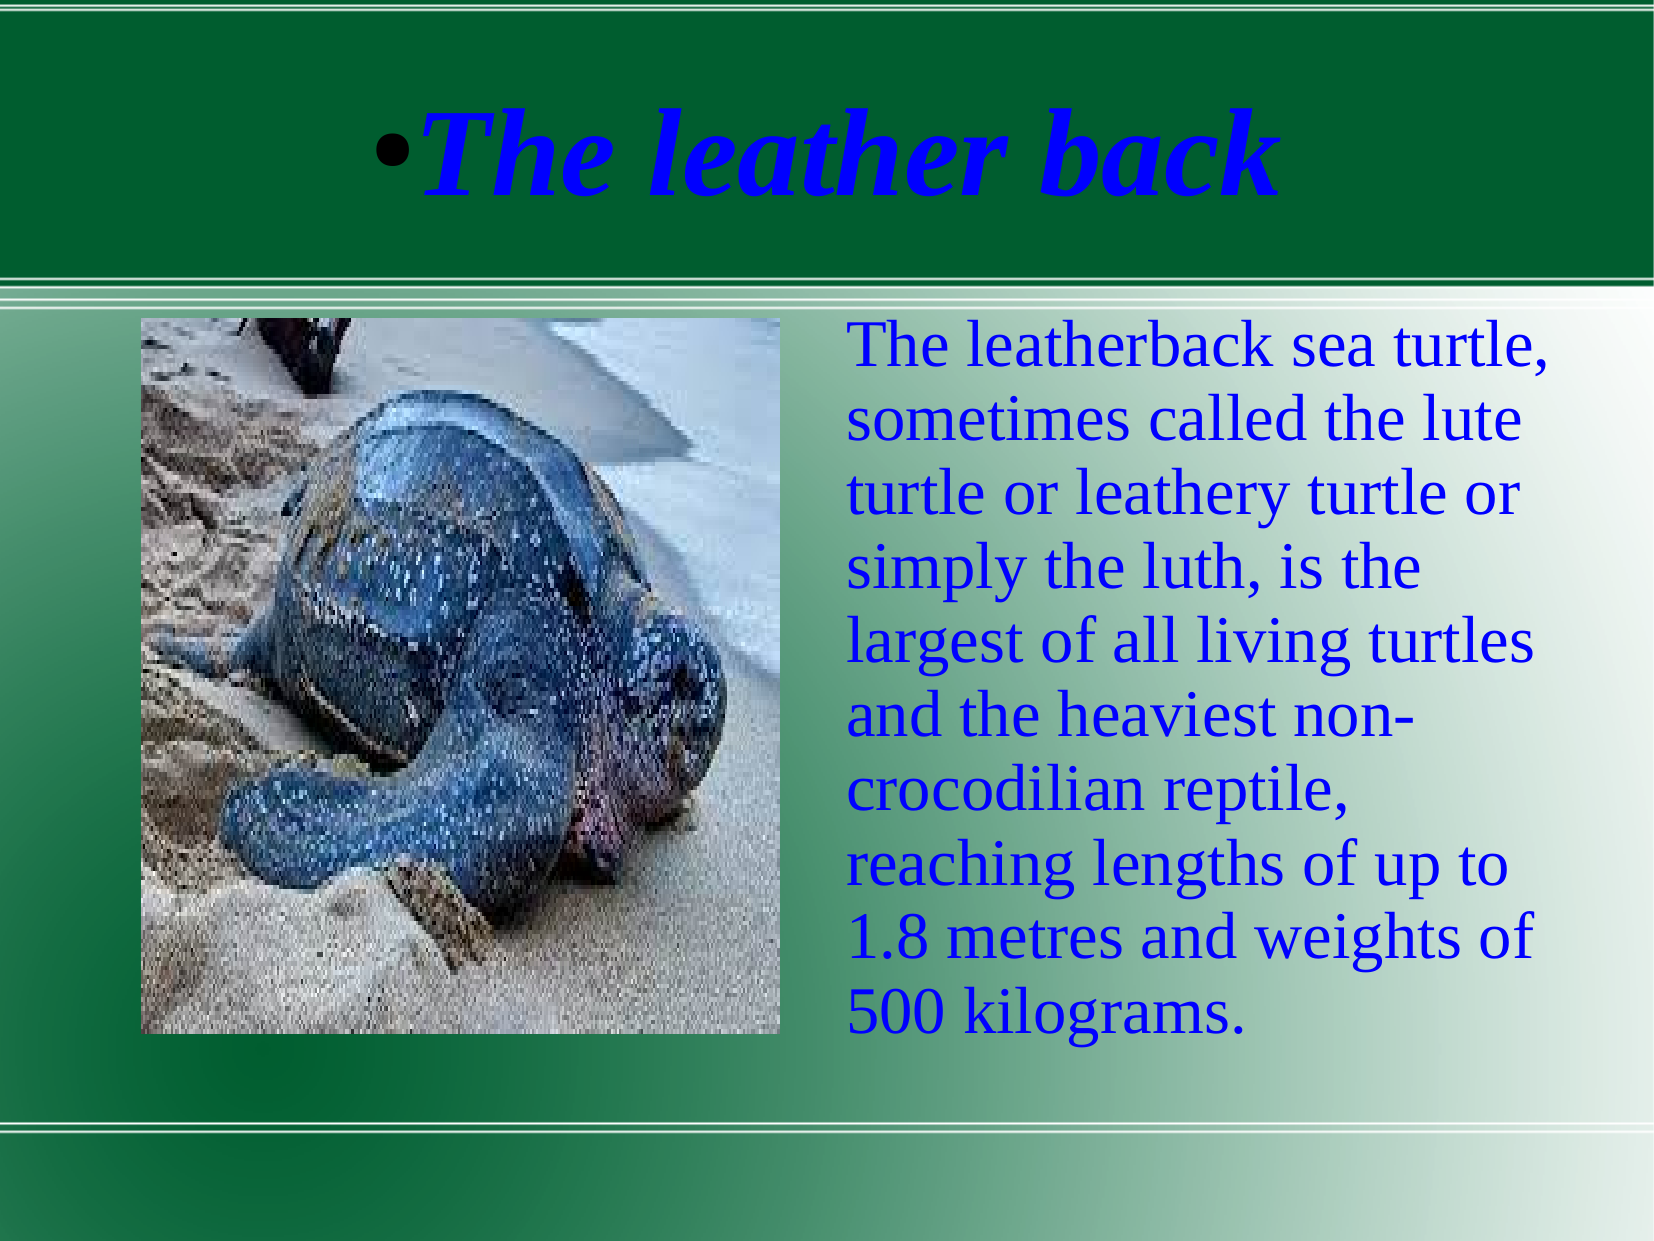

# The leather back
The leatherback sea turtle, sometimes called the lute turtle or leathery turtle or simply the luth, is the largest of all living turtles and the heaviest non-crocodilian reptile, reaching lengths of up to 1.8 metres and weights of 500 kilograms.